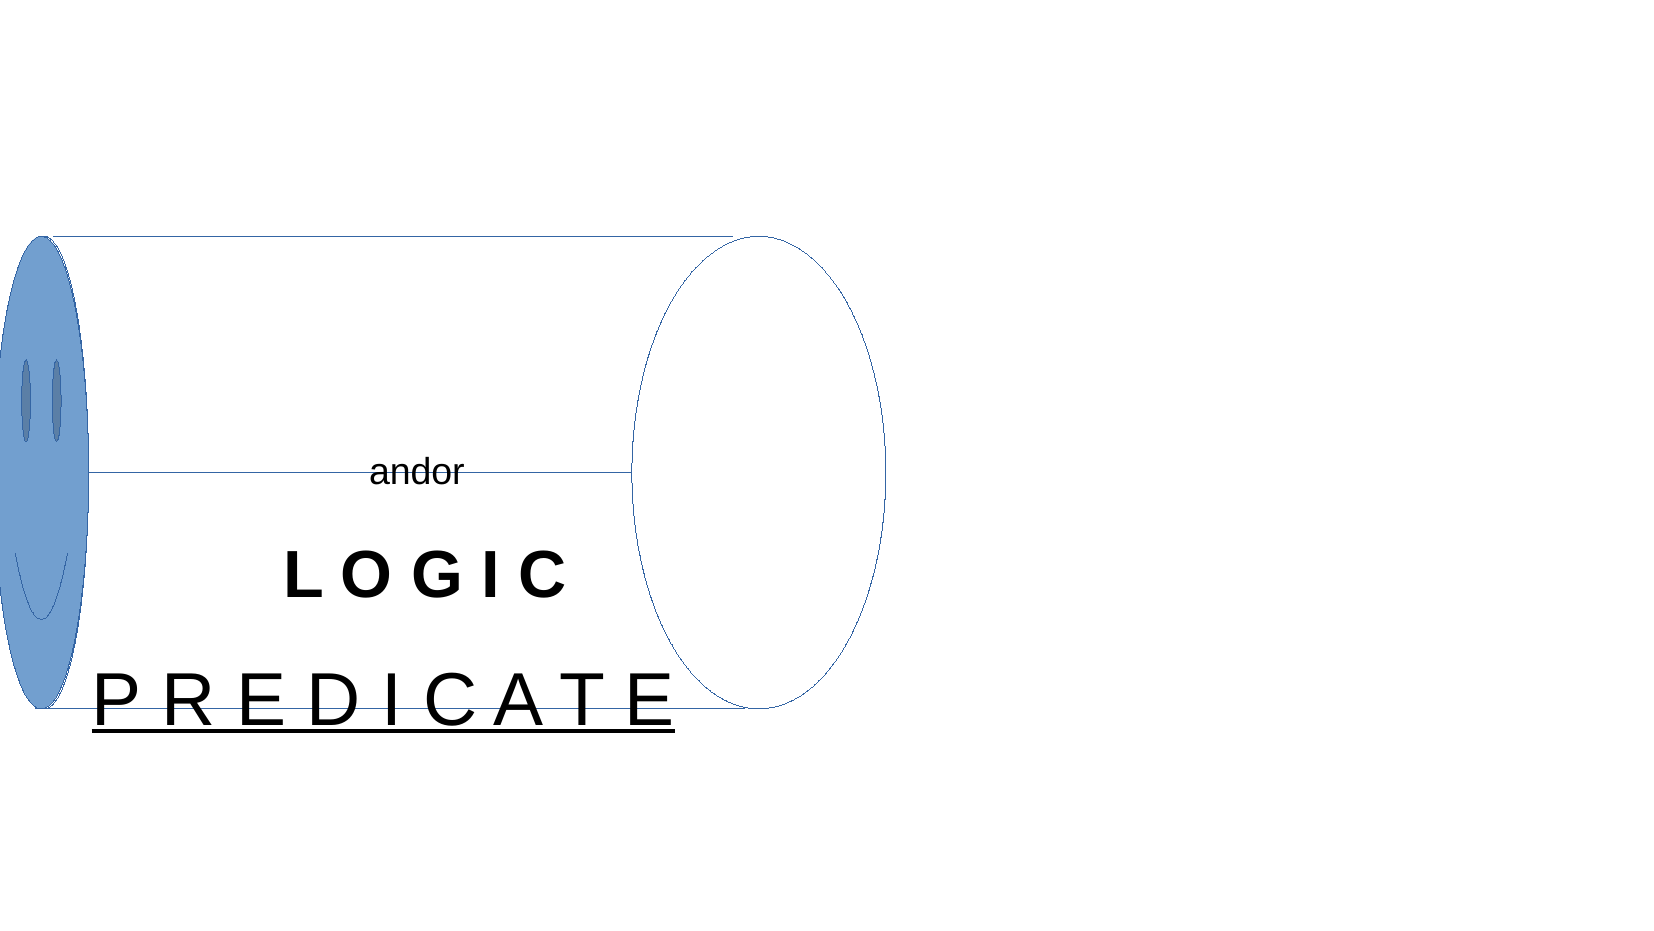

andor
 L O G I C
P R E D I C A T E